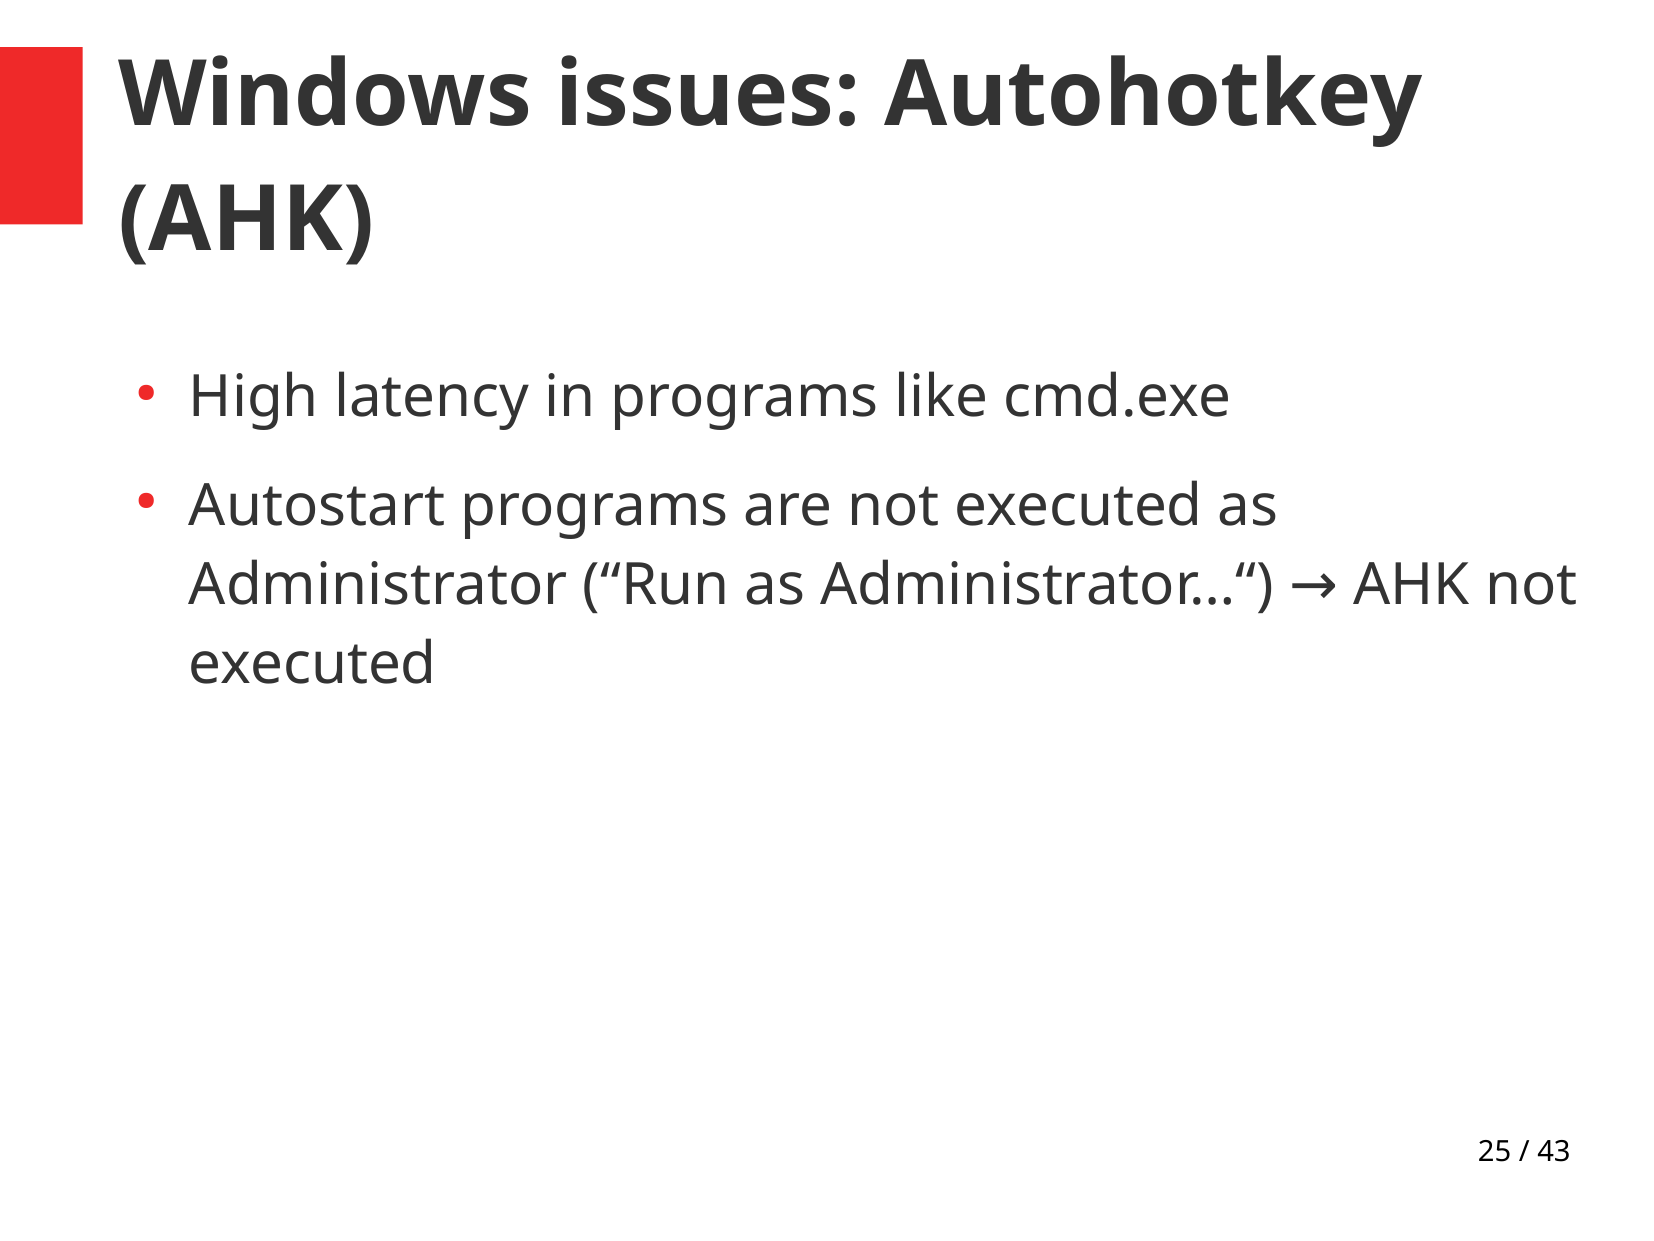

# Windows issues: Autohotkey (AHK)
High latency in programs like cmd.exe
Autostart programs are not executed as Administrator (“Run as Administrator…“) → AHK not executed
25